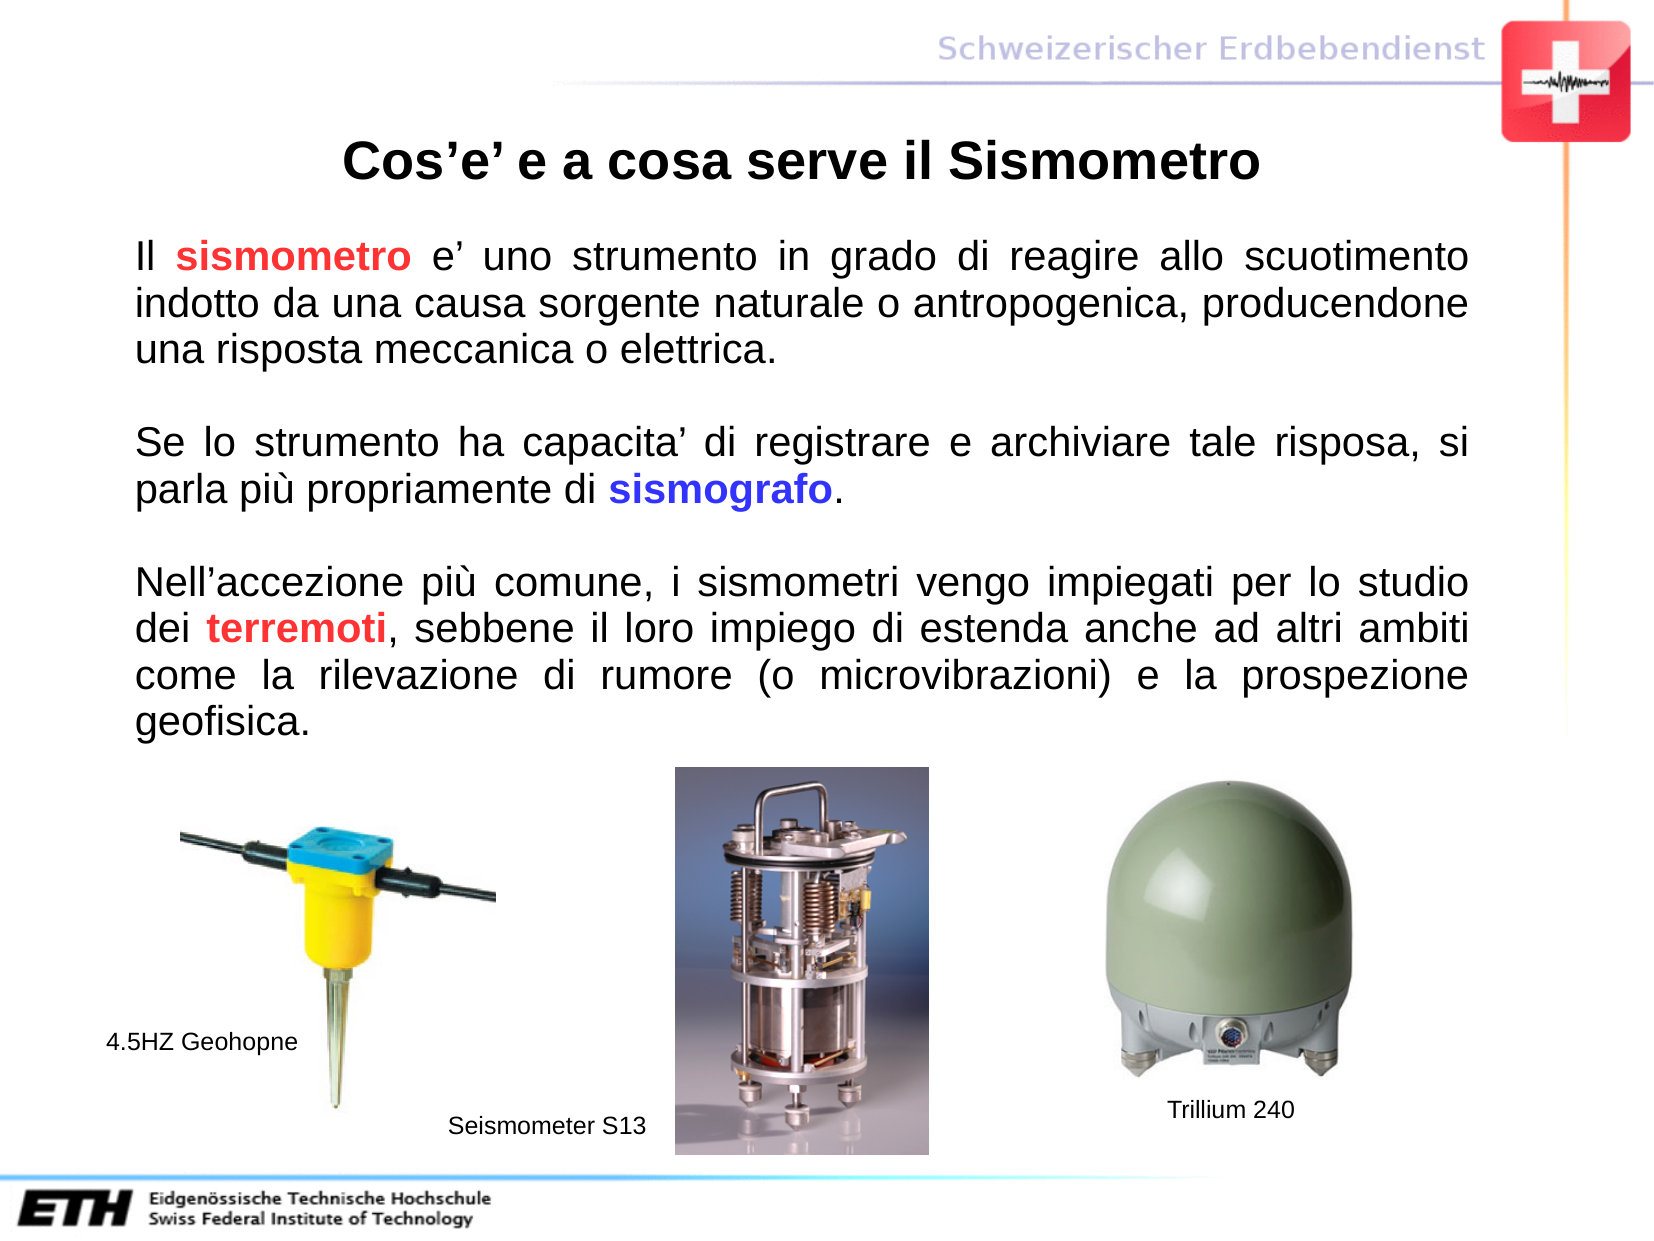

Cos’e’ e a cosa serve il Sismometro
Il sismometro e’ uno strumento in grado di reagire allo scuotimento indotto da una causa sorgente naturale o antropogenica, producendone una risposta meccanica o elettrica.
Se lo strumento ha capacita’ di registrare e archiviare tale risposa, si parla più propriamente di sismografo.
Nell’accezione più comune, i sismometri vengo impiegati per lo studio dei terremoti, sebbene il loro impiego di estenda anche ad altri ambiti come la rilevazione di rumore (o microvibrazioni) e la prospezione geofisica.
4.5HZ Geohopne
Trillium 240
Seismometer S13